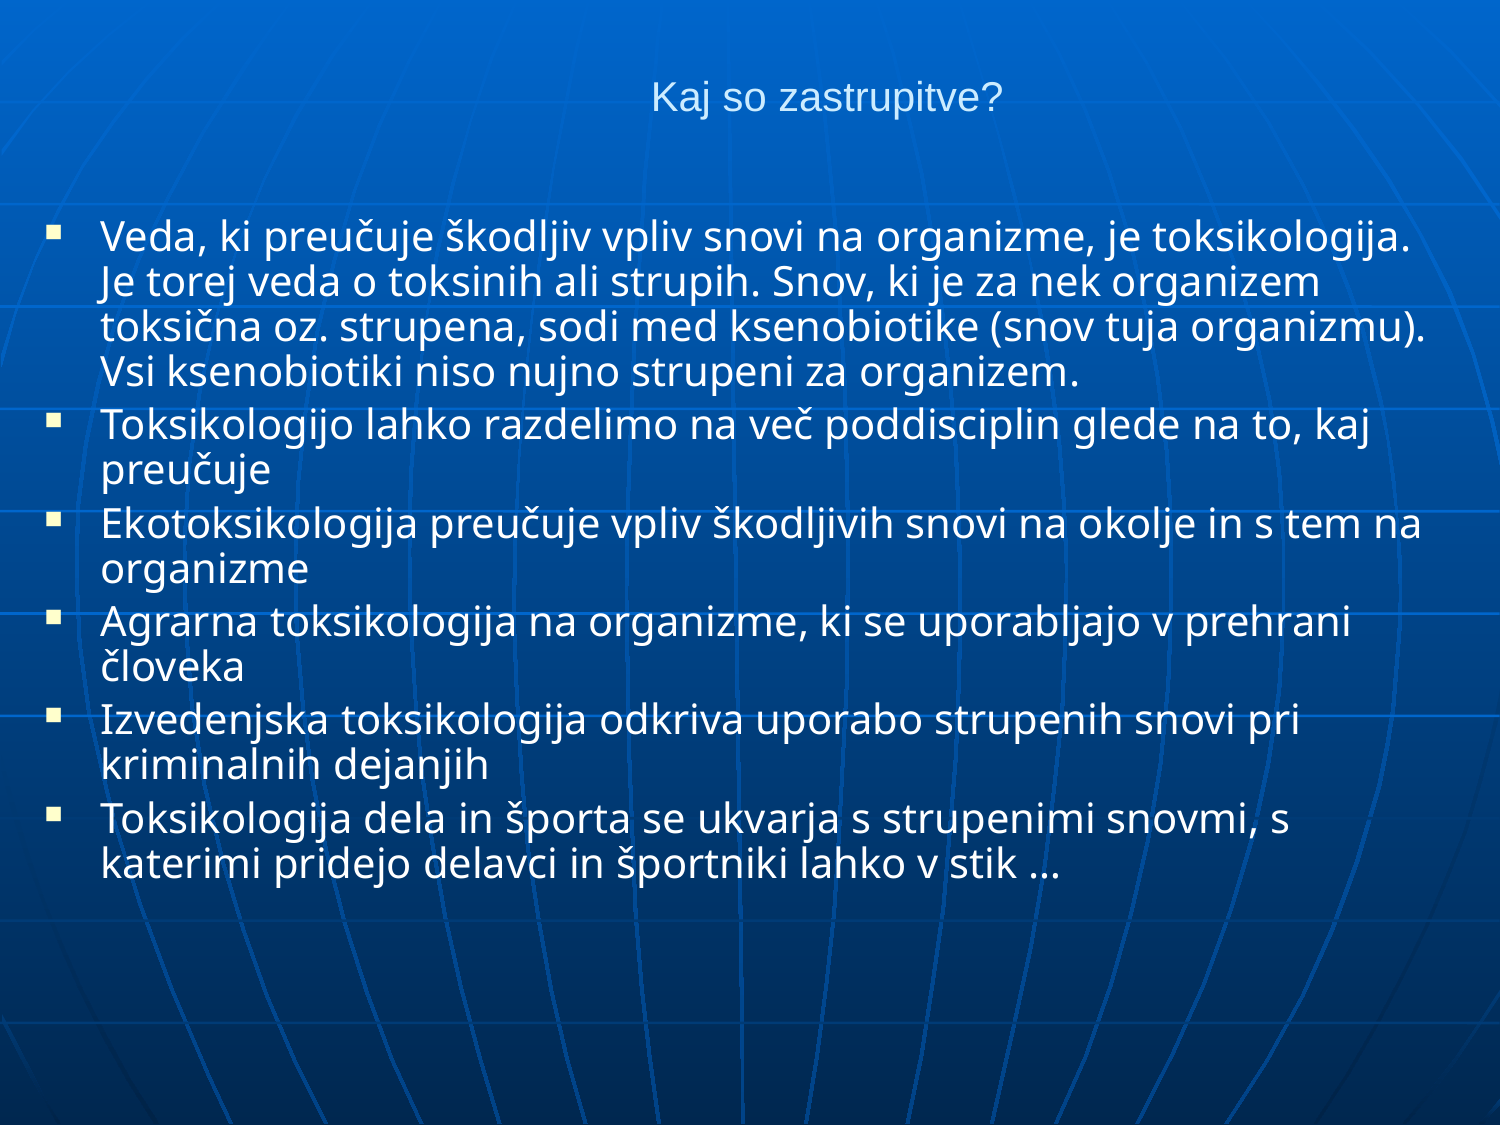

# Kaj so zastrupitve?
Veda, ki preučuje škodljiv vpliv snovi na organizme, je toksikologija. Je torej veda o toksinih ali strupih. Snov, ki je za nek organizem toksična oz. strupena, sodi med ksenobiotike (snov tuja organizmu). Vsi ksenobiotiki niso nujno strupeni za organizem.
Toksikologijo lahko razdelimo na več poddisciplin glede na to, kaj preučuje
Ekotoksikologija preučuje vpliv škodljivih snovi na okolje in s tem na organizme
Agrarna toksikologija na organizme, ki se uporabljajo v prehrani človeka
Izvedenjska toksikologija odkriva uporabo strupenih snovi pri kriminalnih dejanjih
Toksikologija dela in športa se ukvarja s strupenimi snovmi, s katerimi pridejo delavci in športniki lahko v stik …